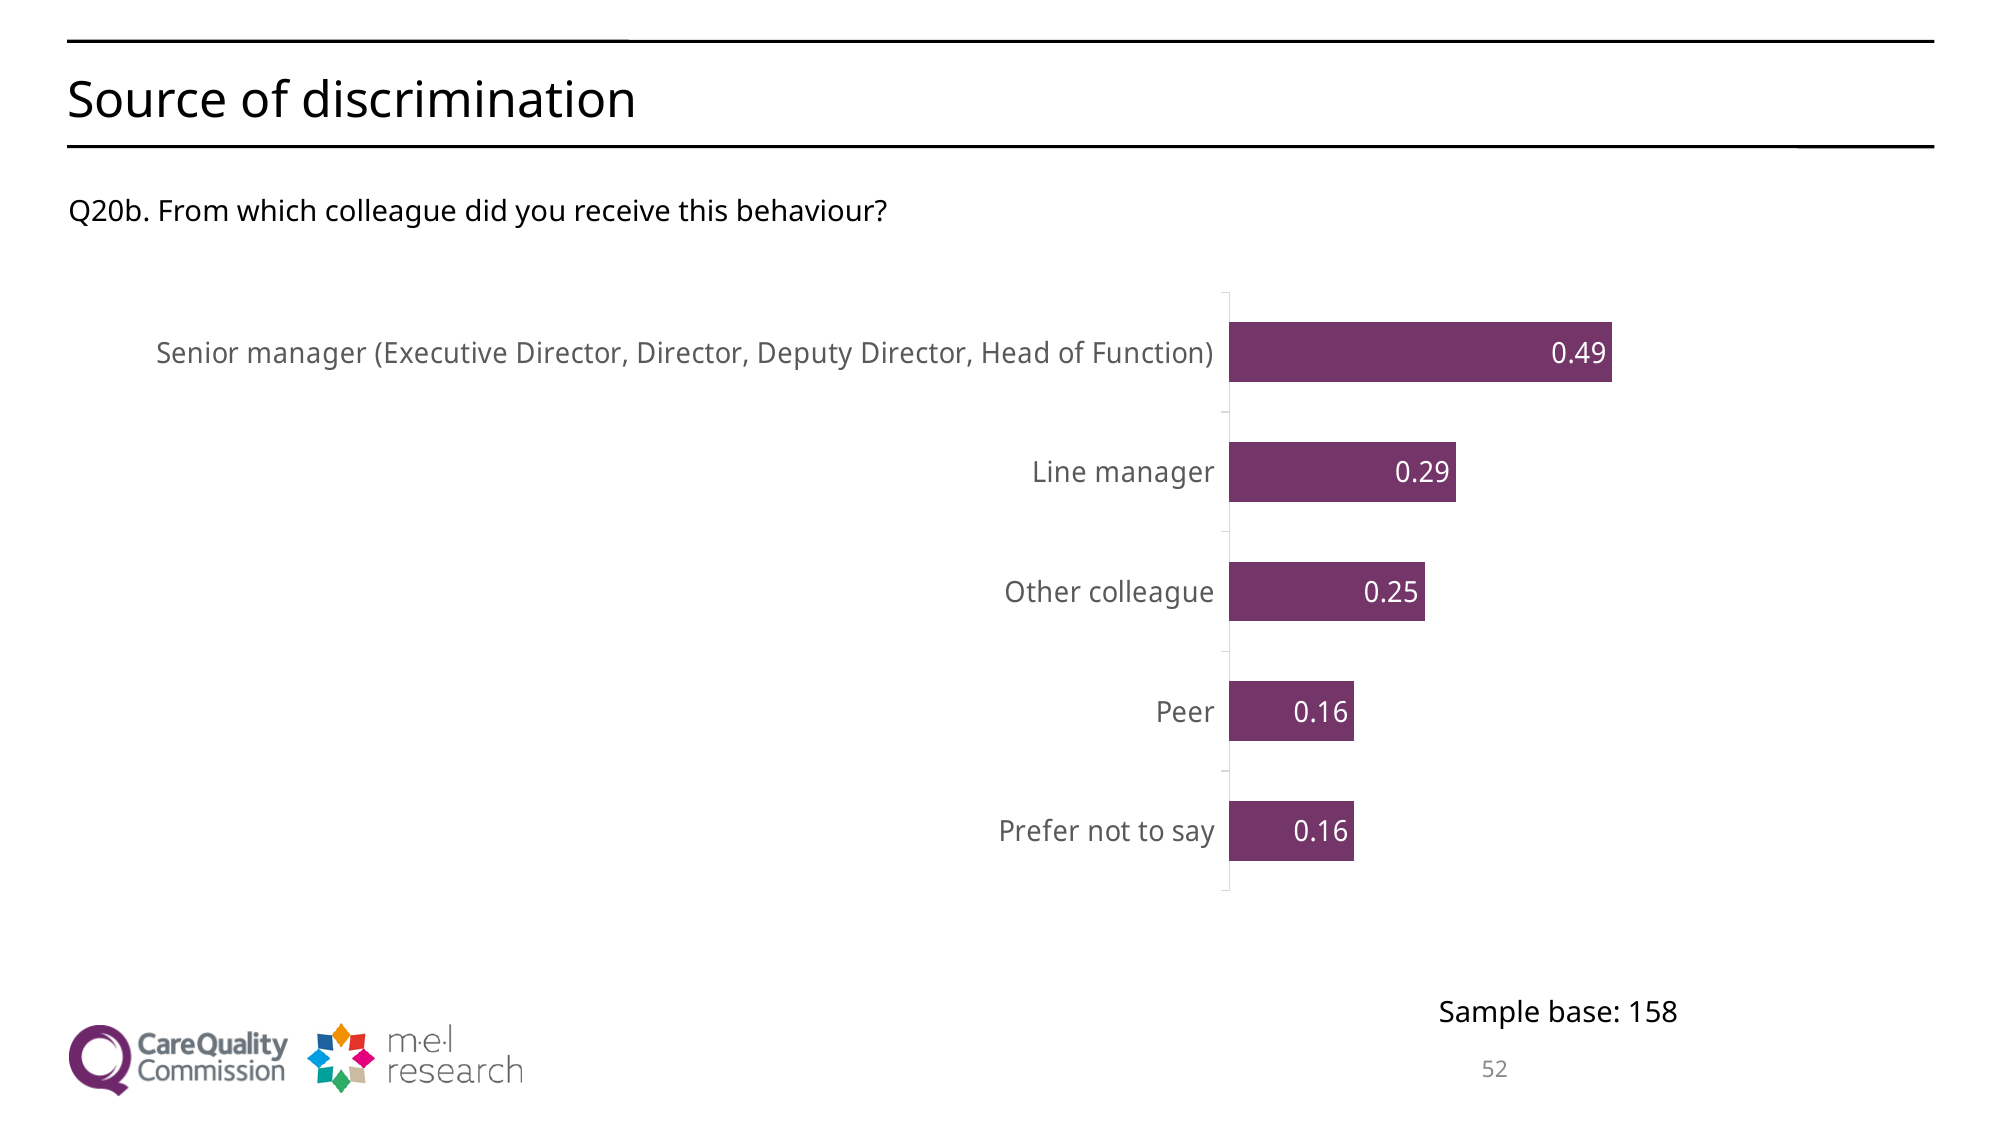

# Source of discrimination
Q20b. From which colleague did you receive this behaviour?
### Chart
| Category | x |
|---|---|
| Senior manager (Executive Director, Director, Deputy Director, Head of Function) | 0.49 |
| Line manager | 0.29 |
| Other colleague | 0.25 |
| Peer | 0.16 |
| Prefer not to say | 0.16 |Sample base: 158
41